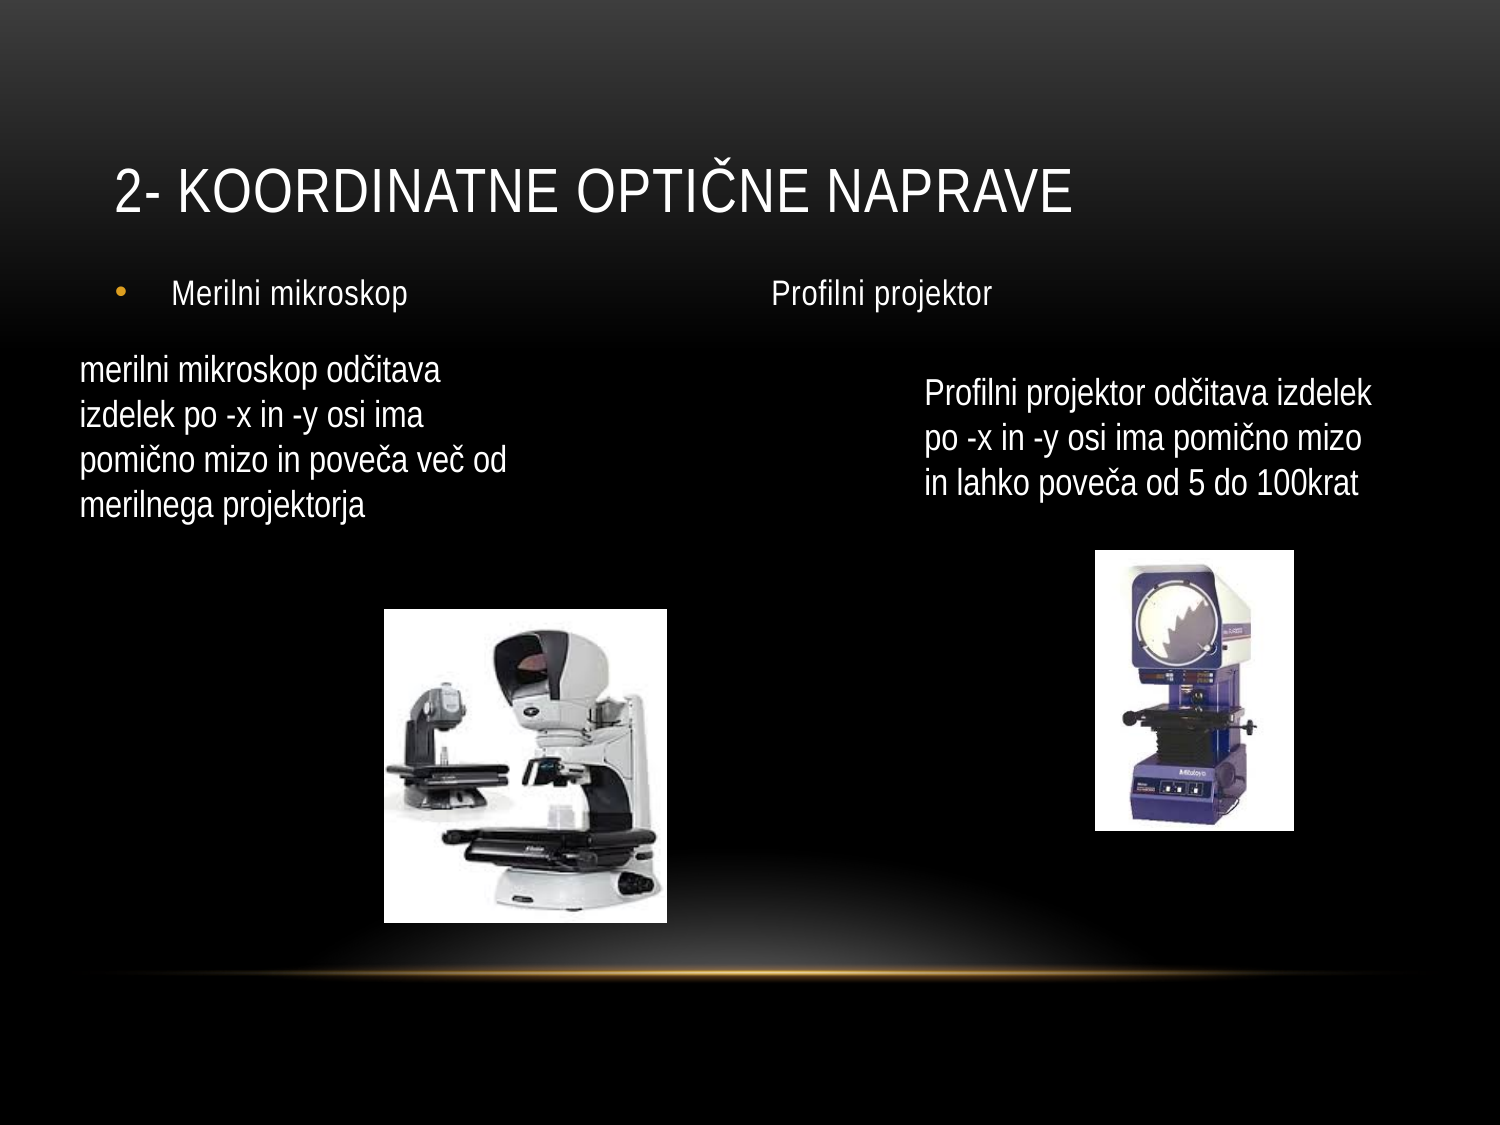

# 2- KOORDINATNE OPTIČNE NAPRAVE
Merilni mikroskop					Profilni projektor
merilni mikroskop odčitava izdelek po -x in -y osi ima pomično mizo in poveča več od merilnega projektorja
Profilni projektor odčitava izdelek po -x in -y osi ima pomično mizo in lahko poveča od 5 do 100krat